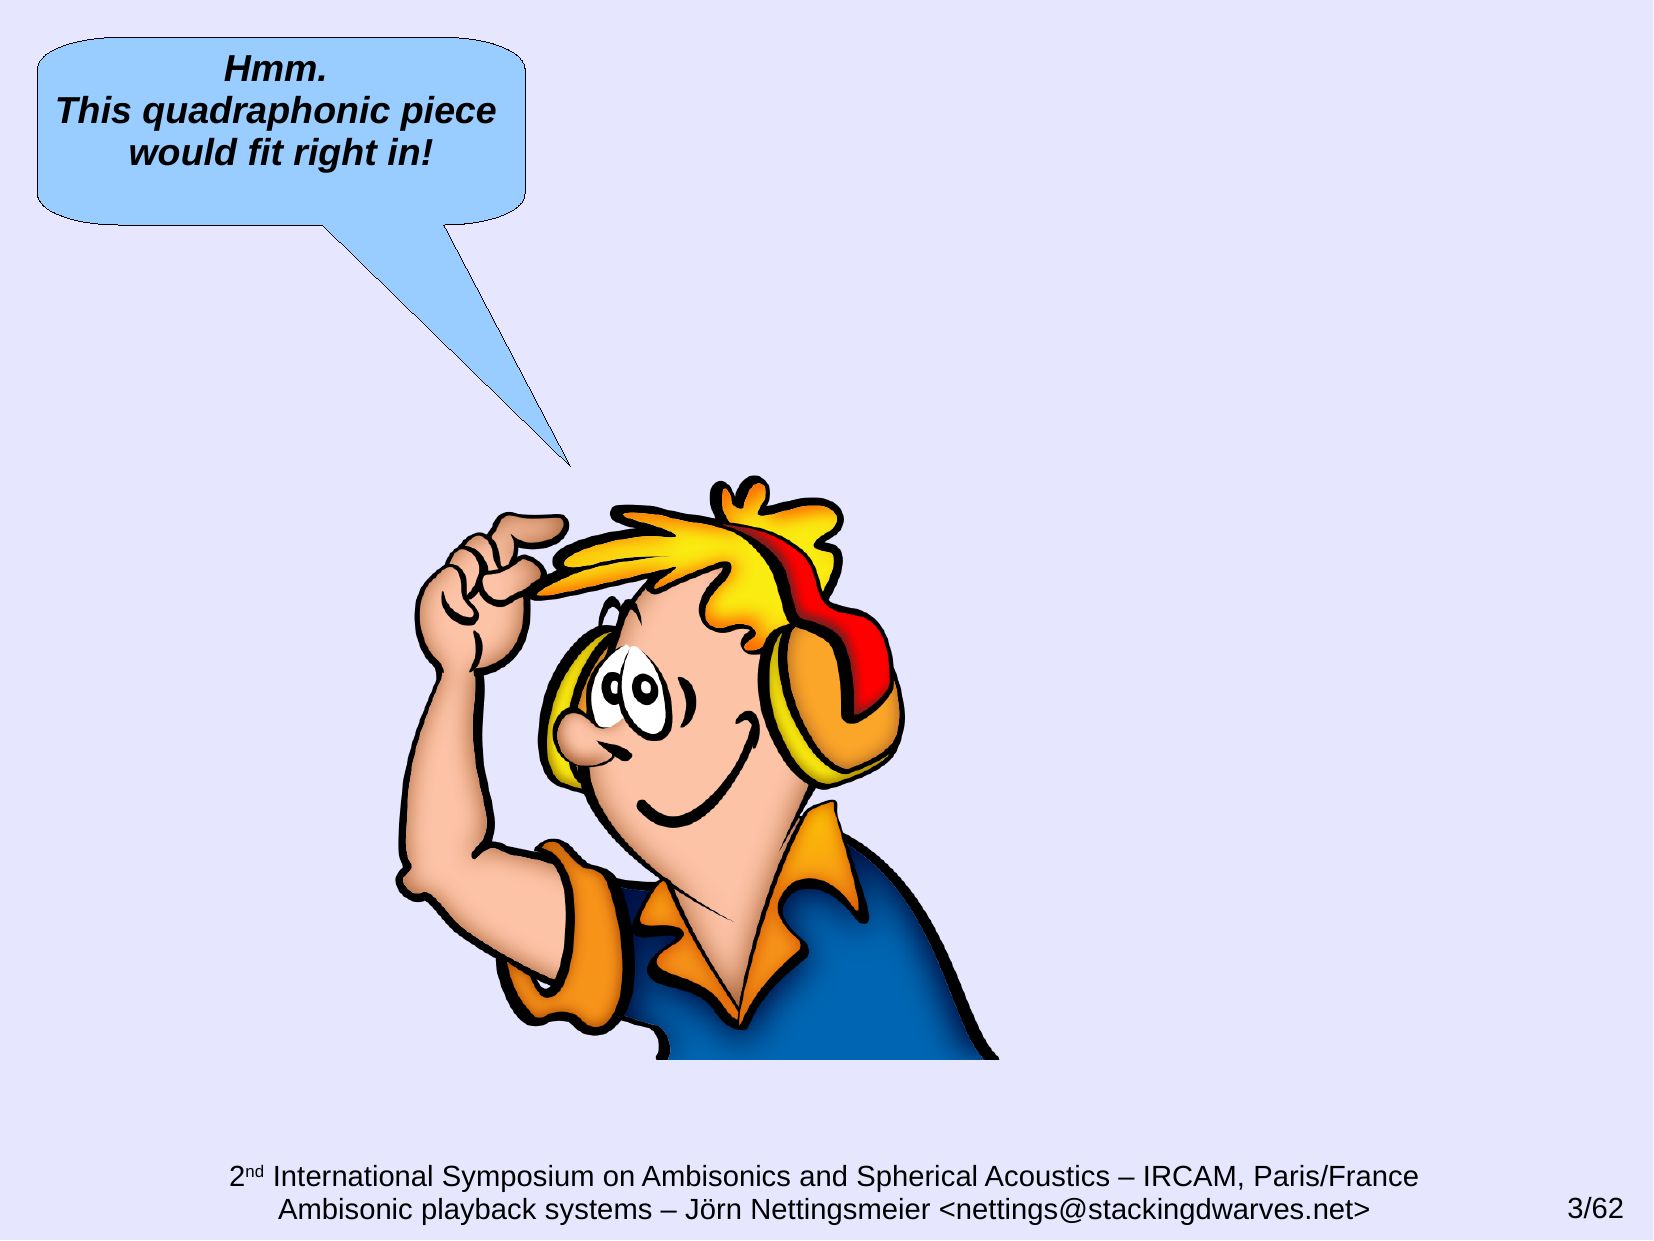

Hmm.
This quadraphonic piece
would fit right in!